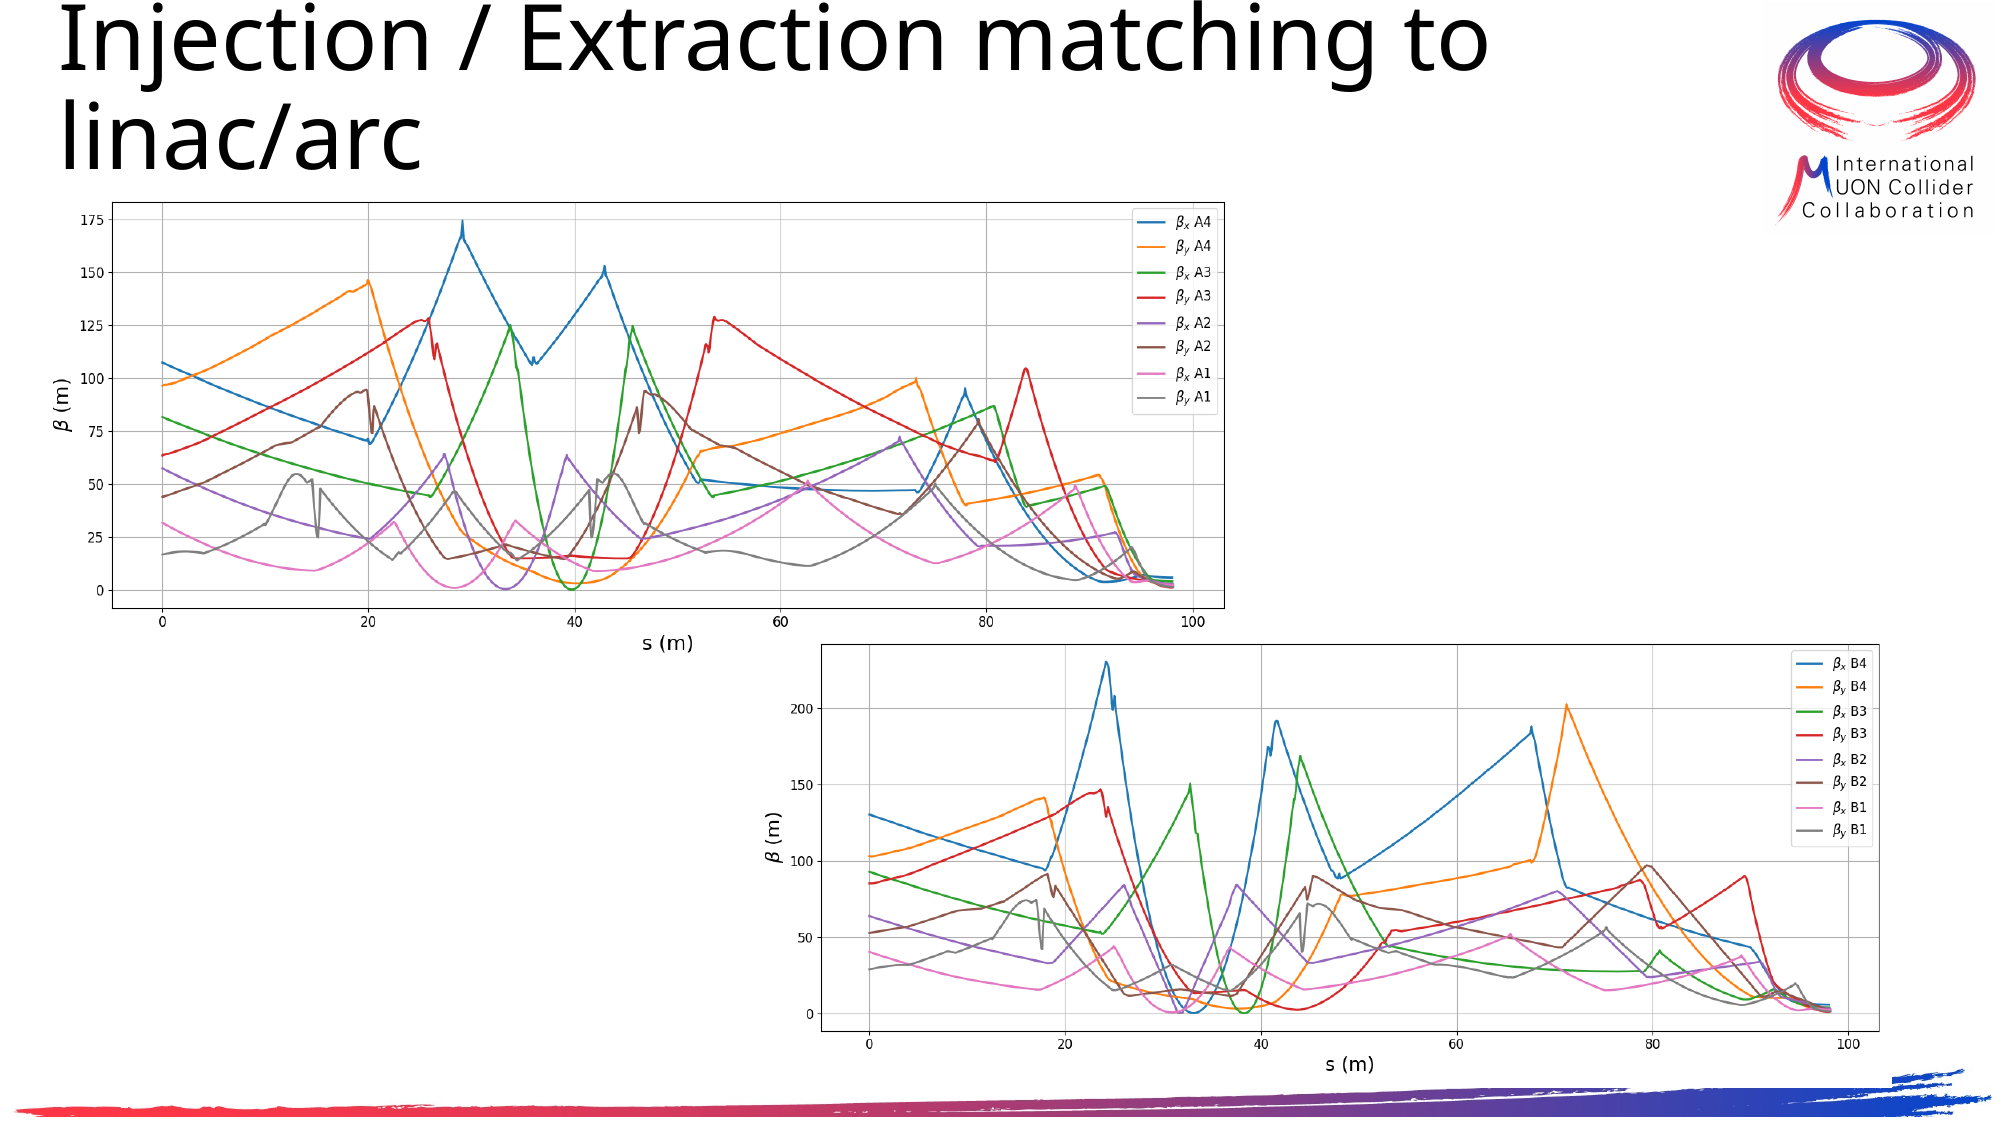

# Injection / Extraction matching to linac/arc